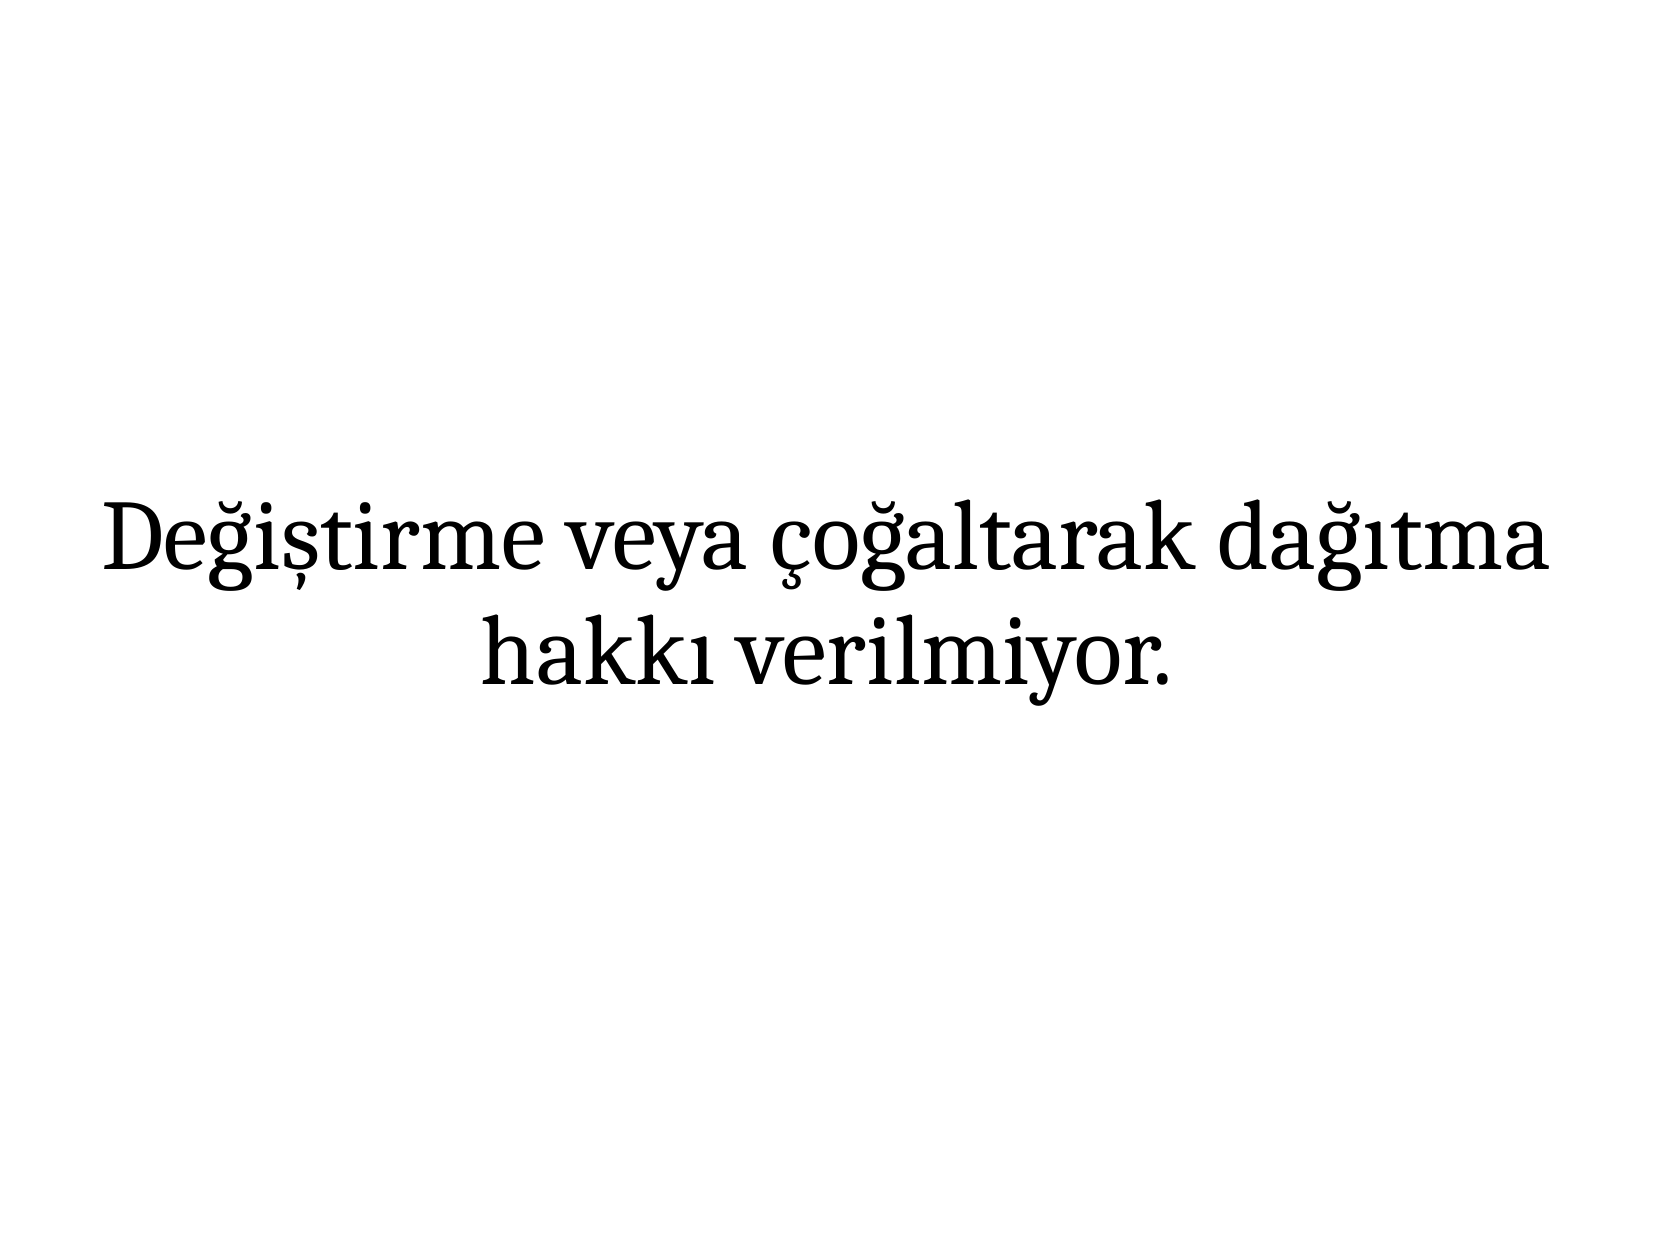

# Değiştirme veya çoğaltarak dağıtma hakkı verilmiyor.